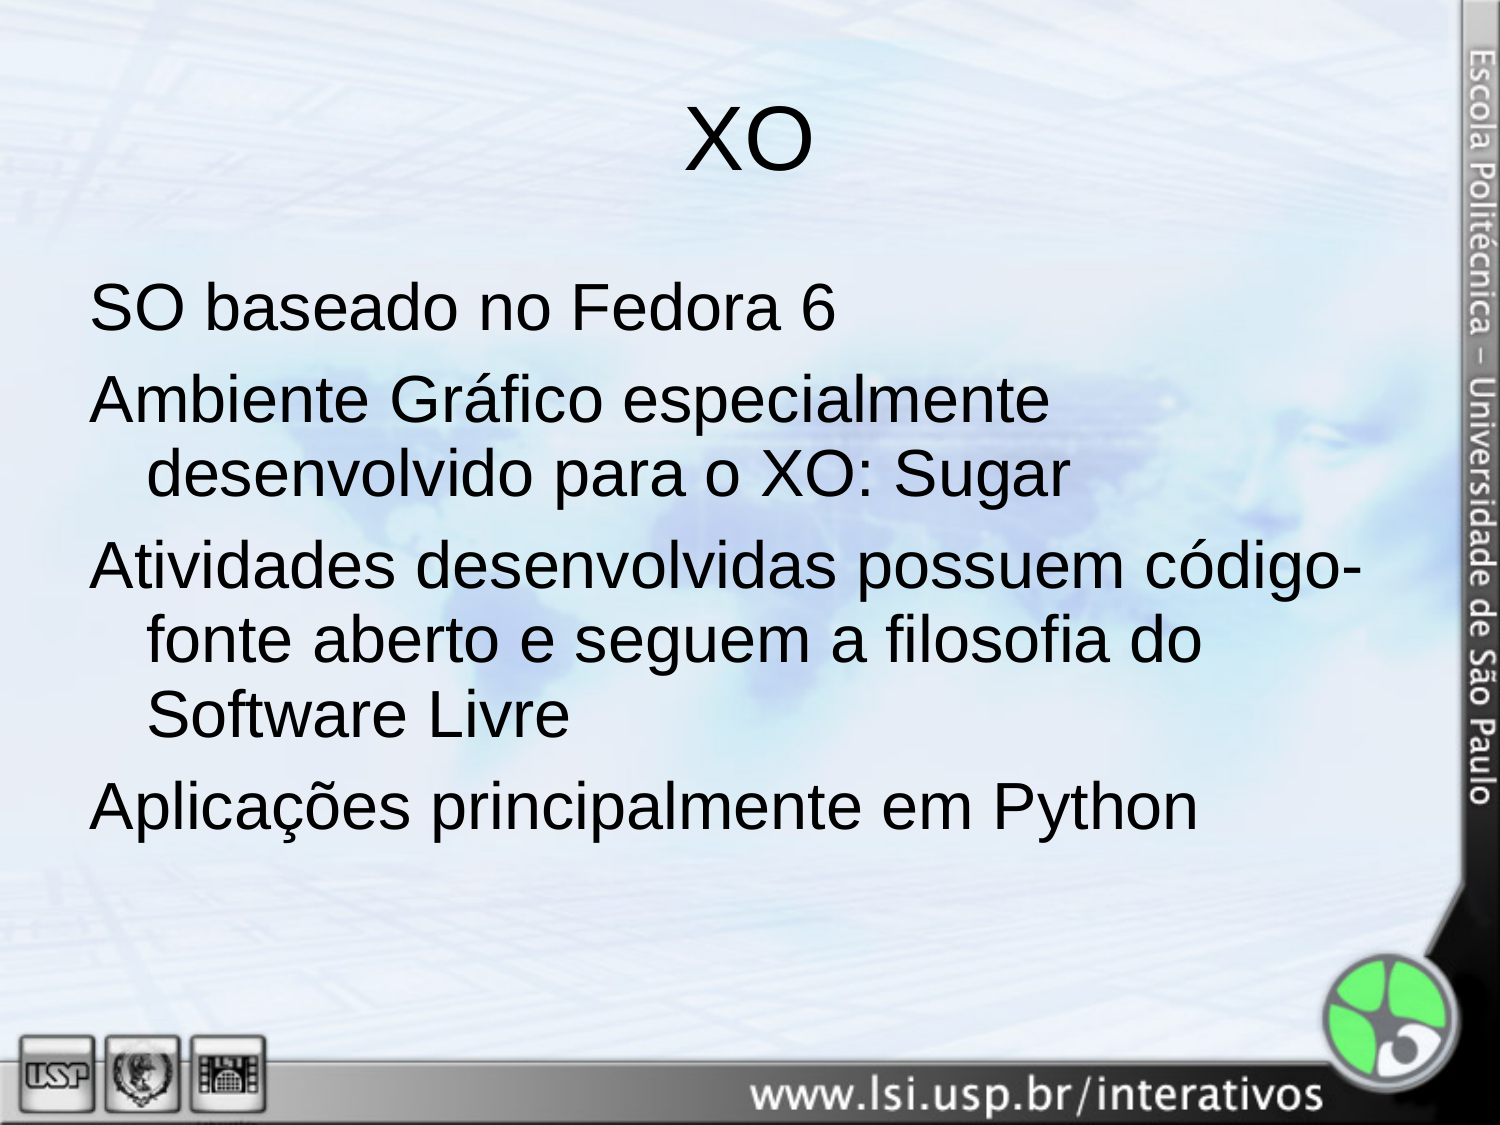

# XO
SO baseado no Fedora 6
Ambiente Gráfico especialmente desenvolvido para o XO: Sugar
Atividades desenvolvidas possuem código-fonte aberto e seguem a filosofia do Software Livre
Aplicações principalmente em Python